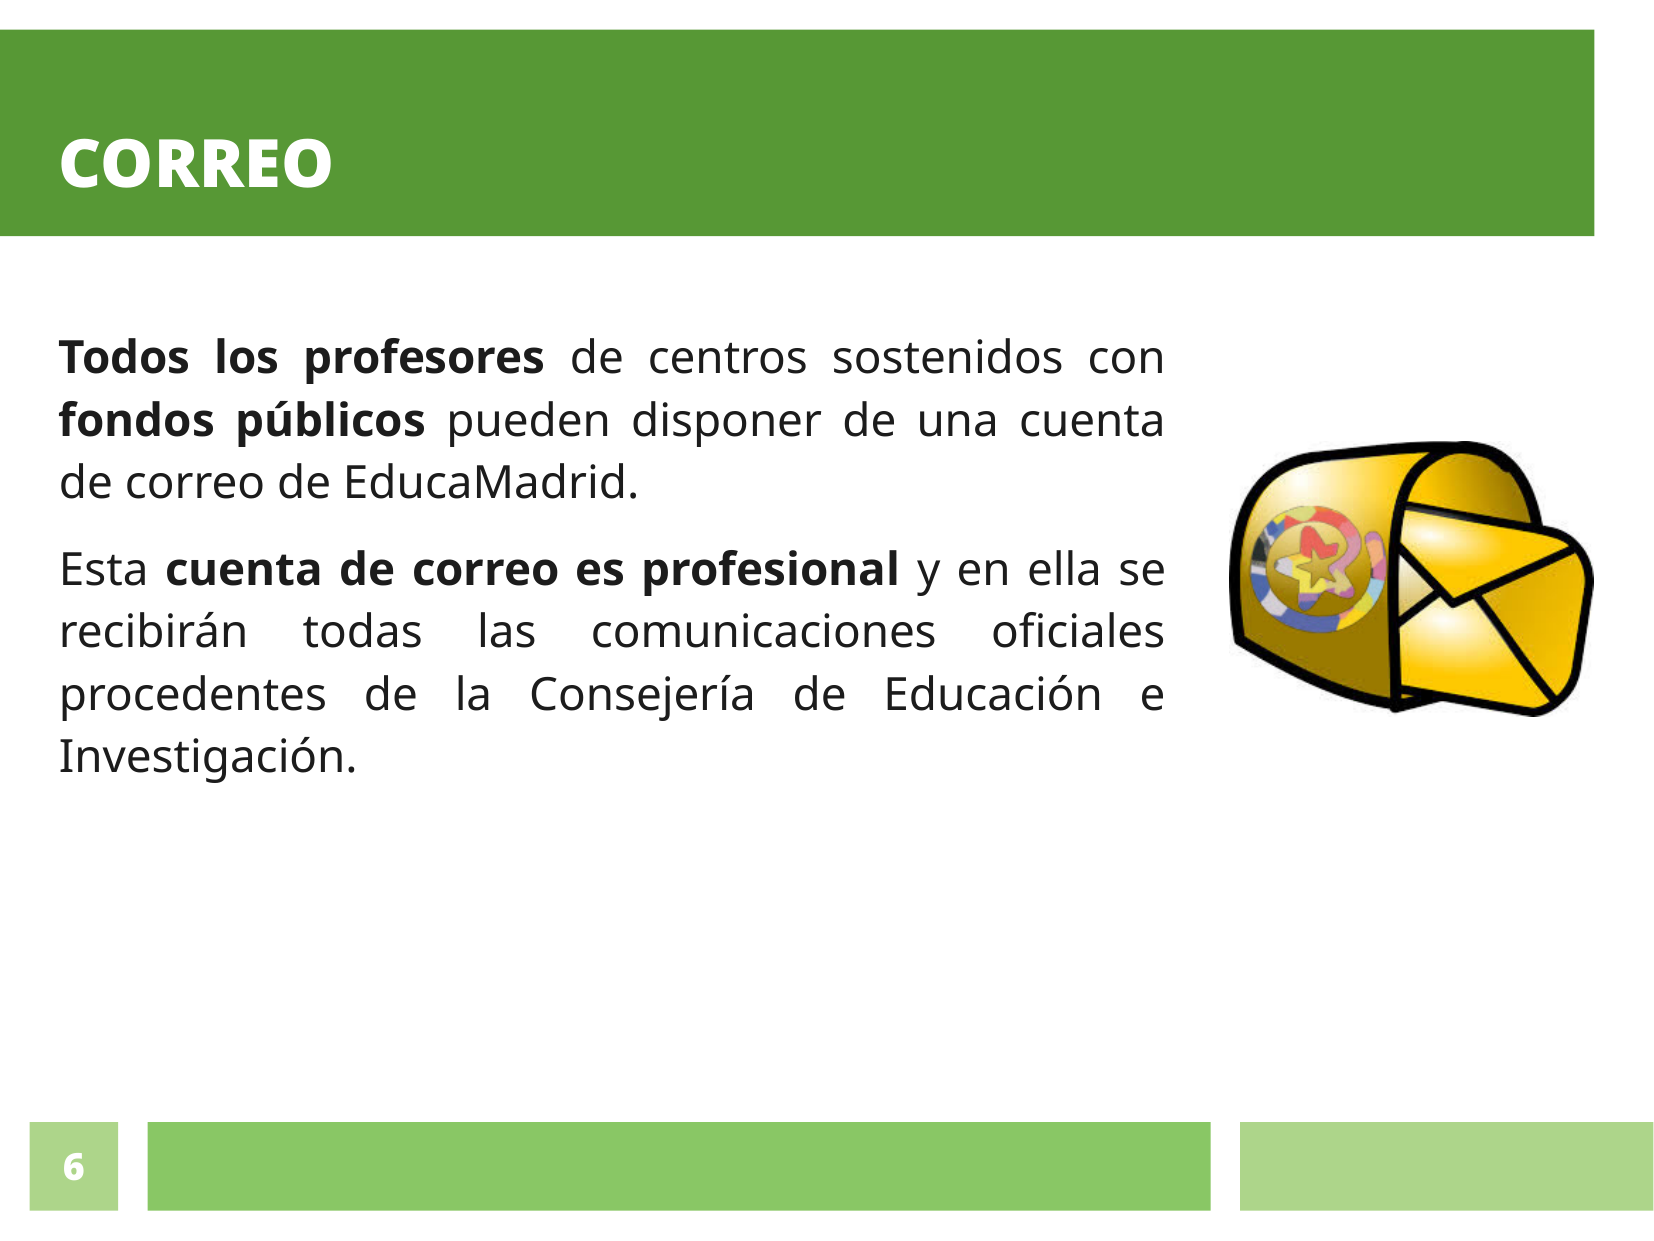

# CORREO
Todos los profesores de centros sostenidos con fondos públicos pueden disponer de una cuenta de correo de EducaMadrid.
Esta cuenta de correo es profesional y en ella se recibirán todas las comunicaciones oficiales procedentes de la Consejería de Educación e Investigación.
6